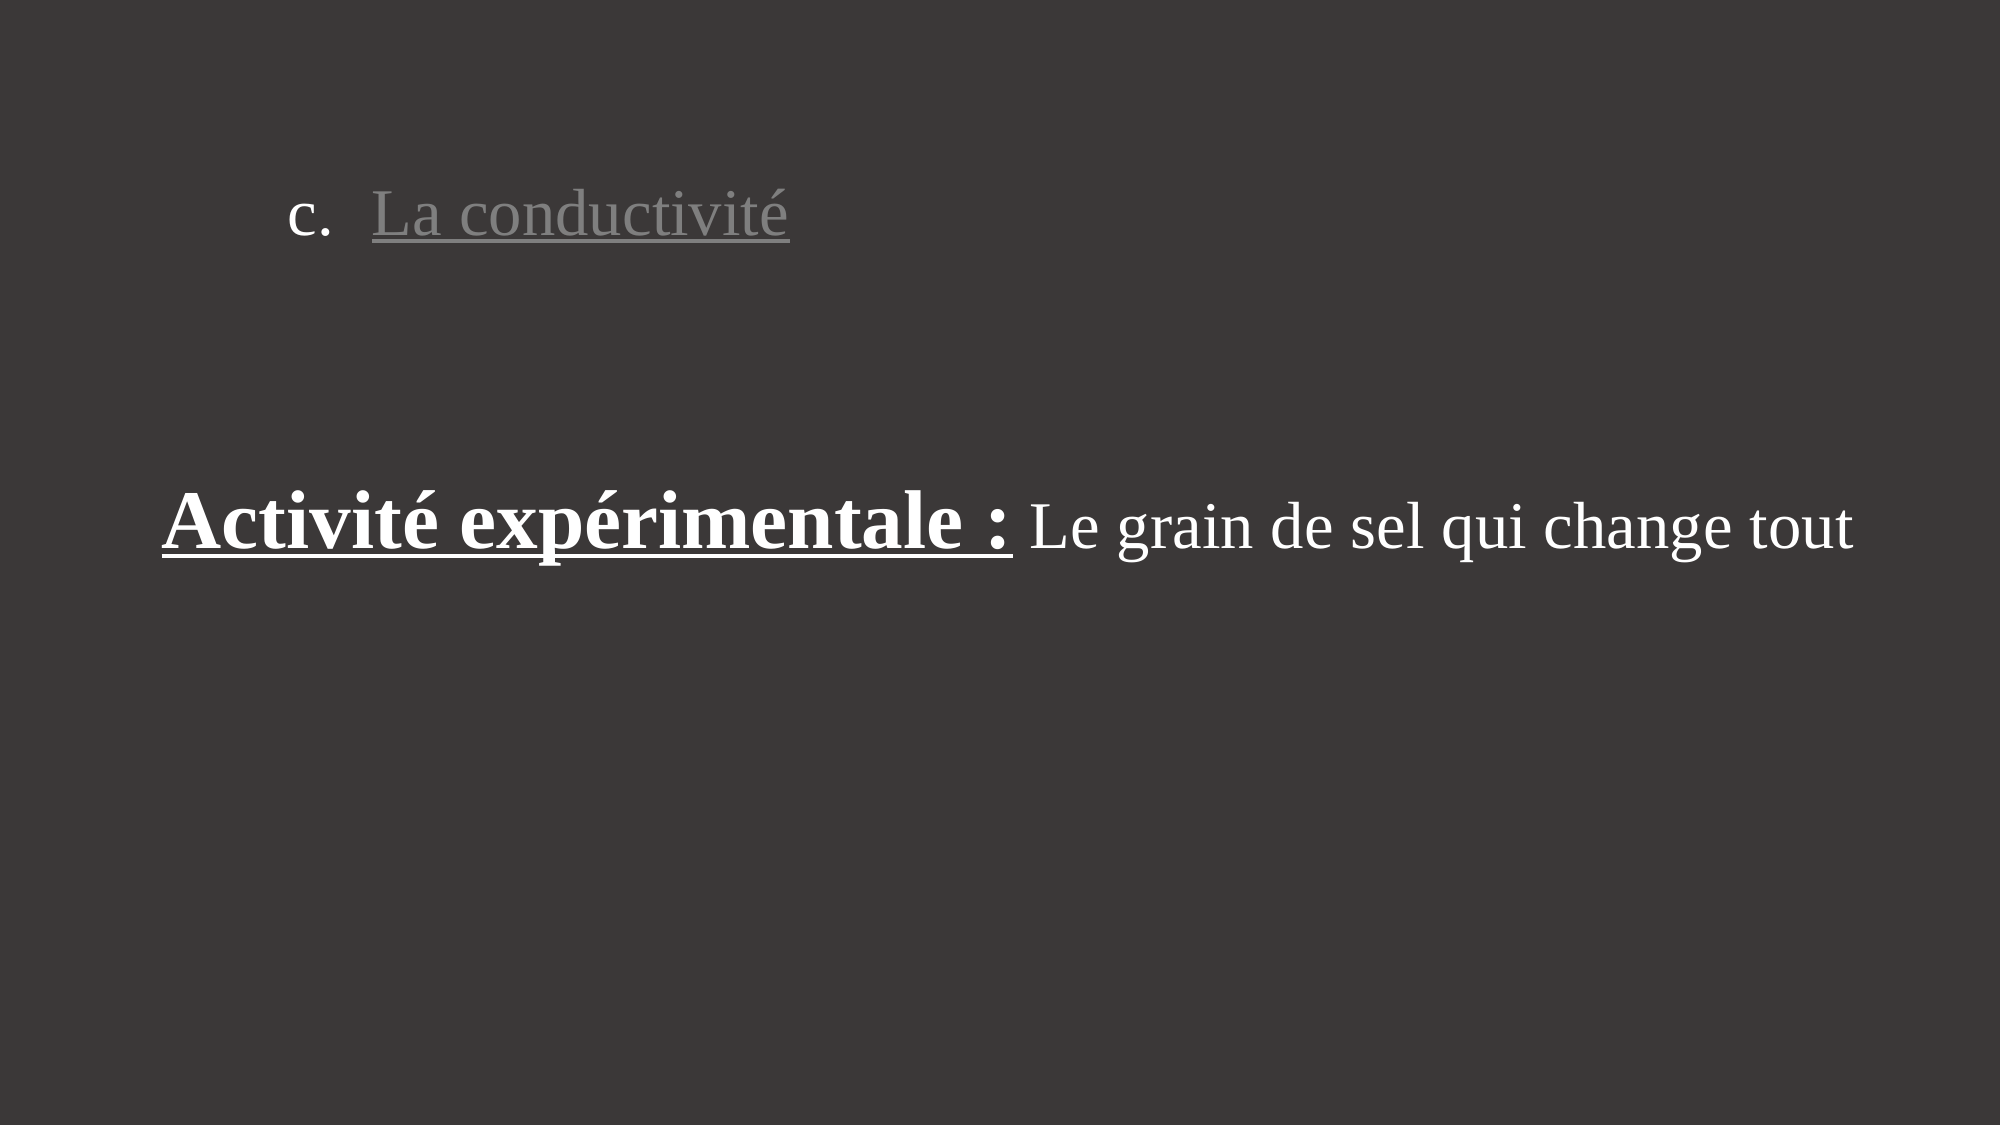

La conductivité
Activité expérimentale : Le grain de sel qui change tout